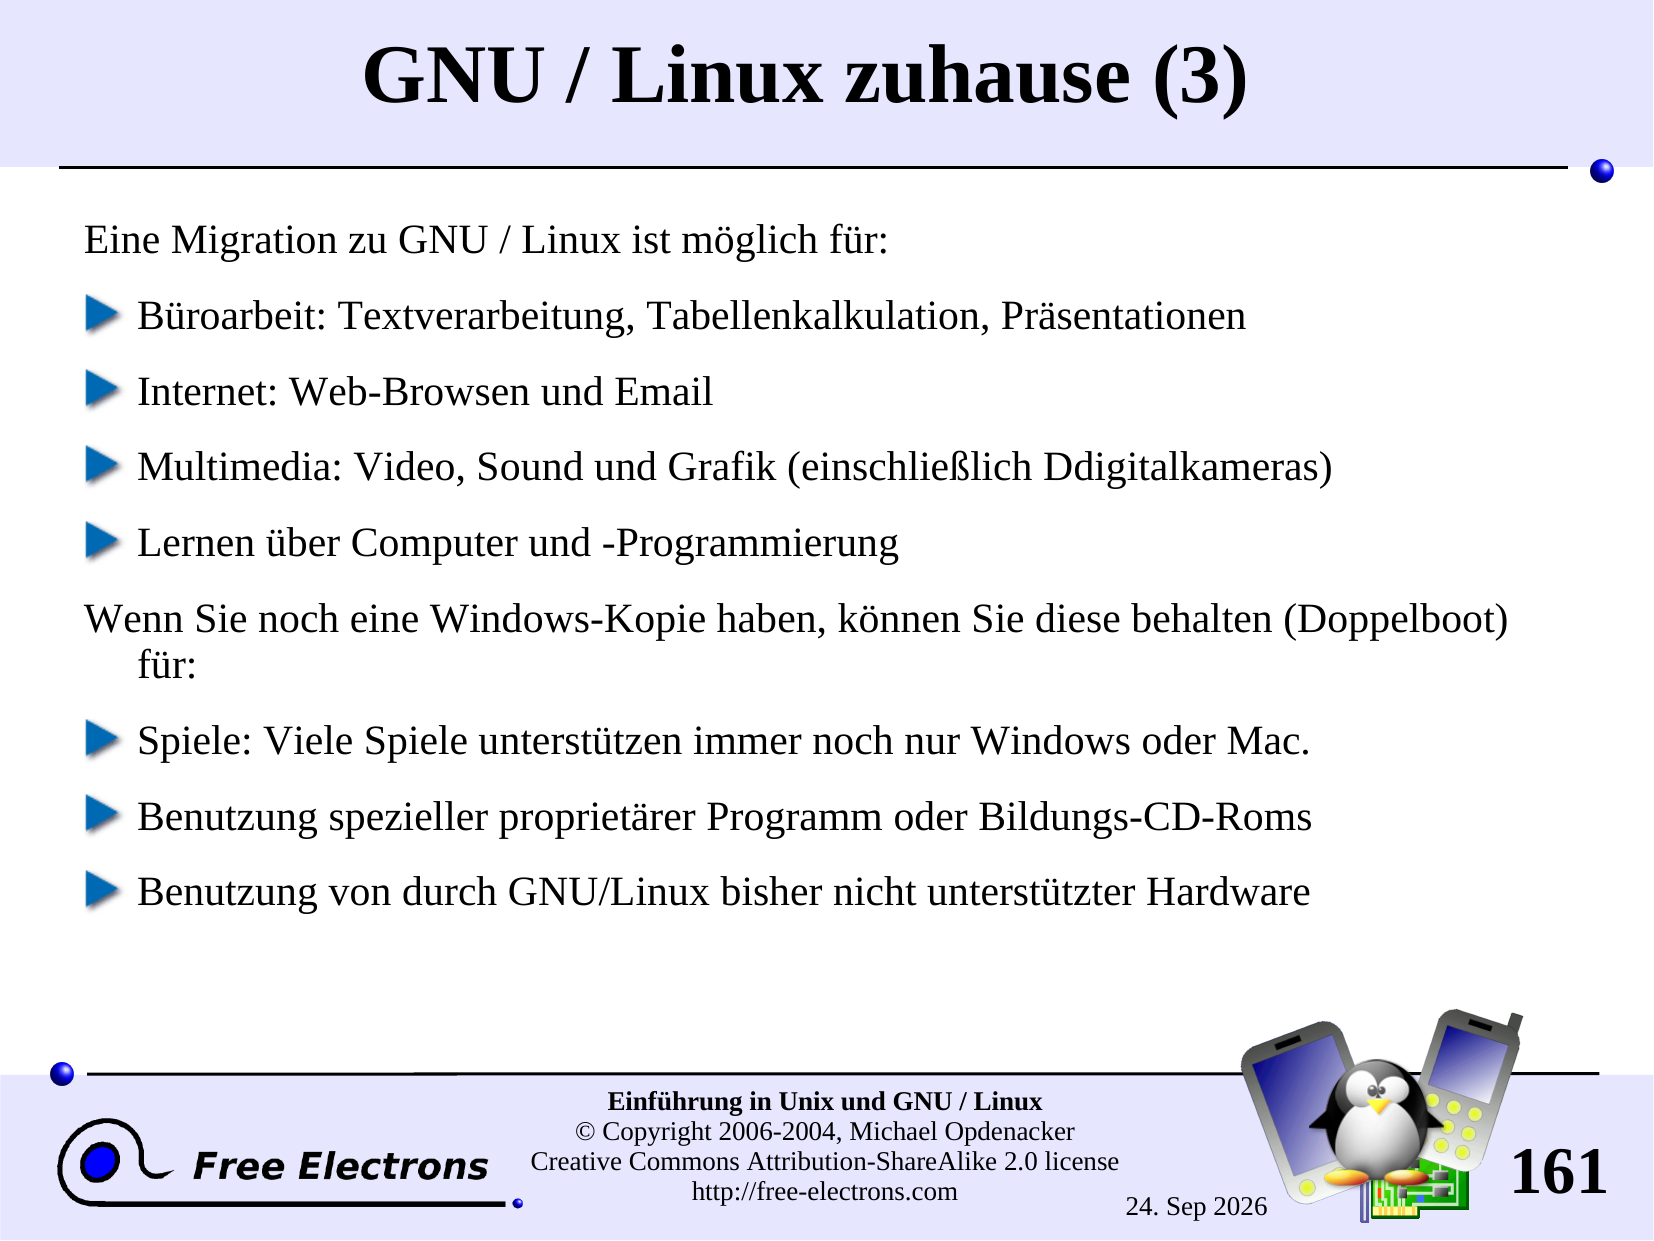

# GNU / Linux zuhause (3)
Eine Migration zu GNU / Linux ist möglich für:
Büroarbeit: Textverarbeitung, Tabellenkalkulation, Präsentationen
Internet: Web-Browsen und Email
Multimedia: Video, Sound und Grafik (einschließlich Ddigitalkameras)
Lernen über Computer und -Programmierung
Wenn Sie noch eine Windows-Kopie haben, können Sie diese behalten (Doppelboot) für:
Spiele: Viele Spiele unterstützen immer noch nur Windows oder Mac.
Benutzung spezieller proprietärer Programm oder Bildungs-CD-Roms
Benutzung von durch GNU/Linux bisher nicht unterstützter Hardware